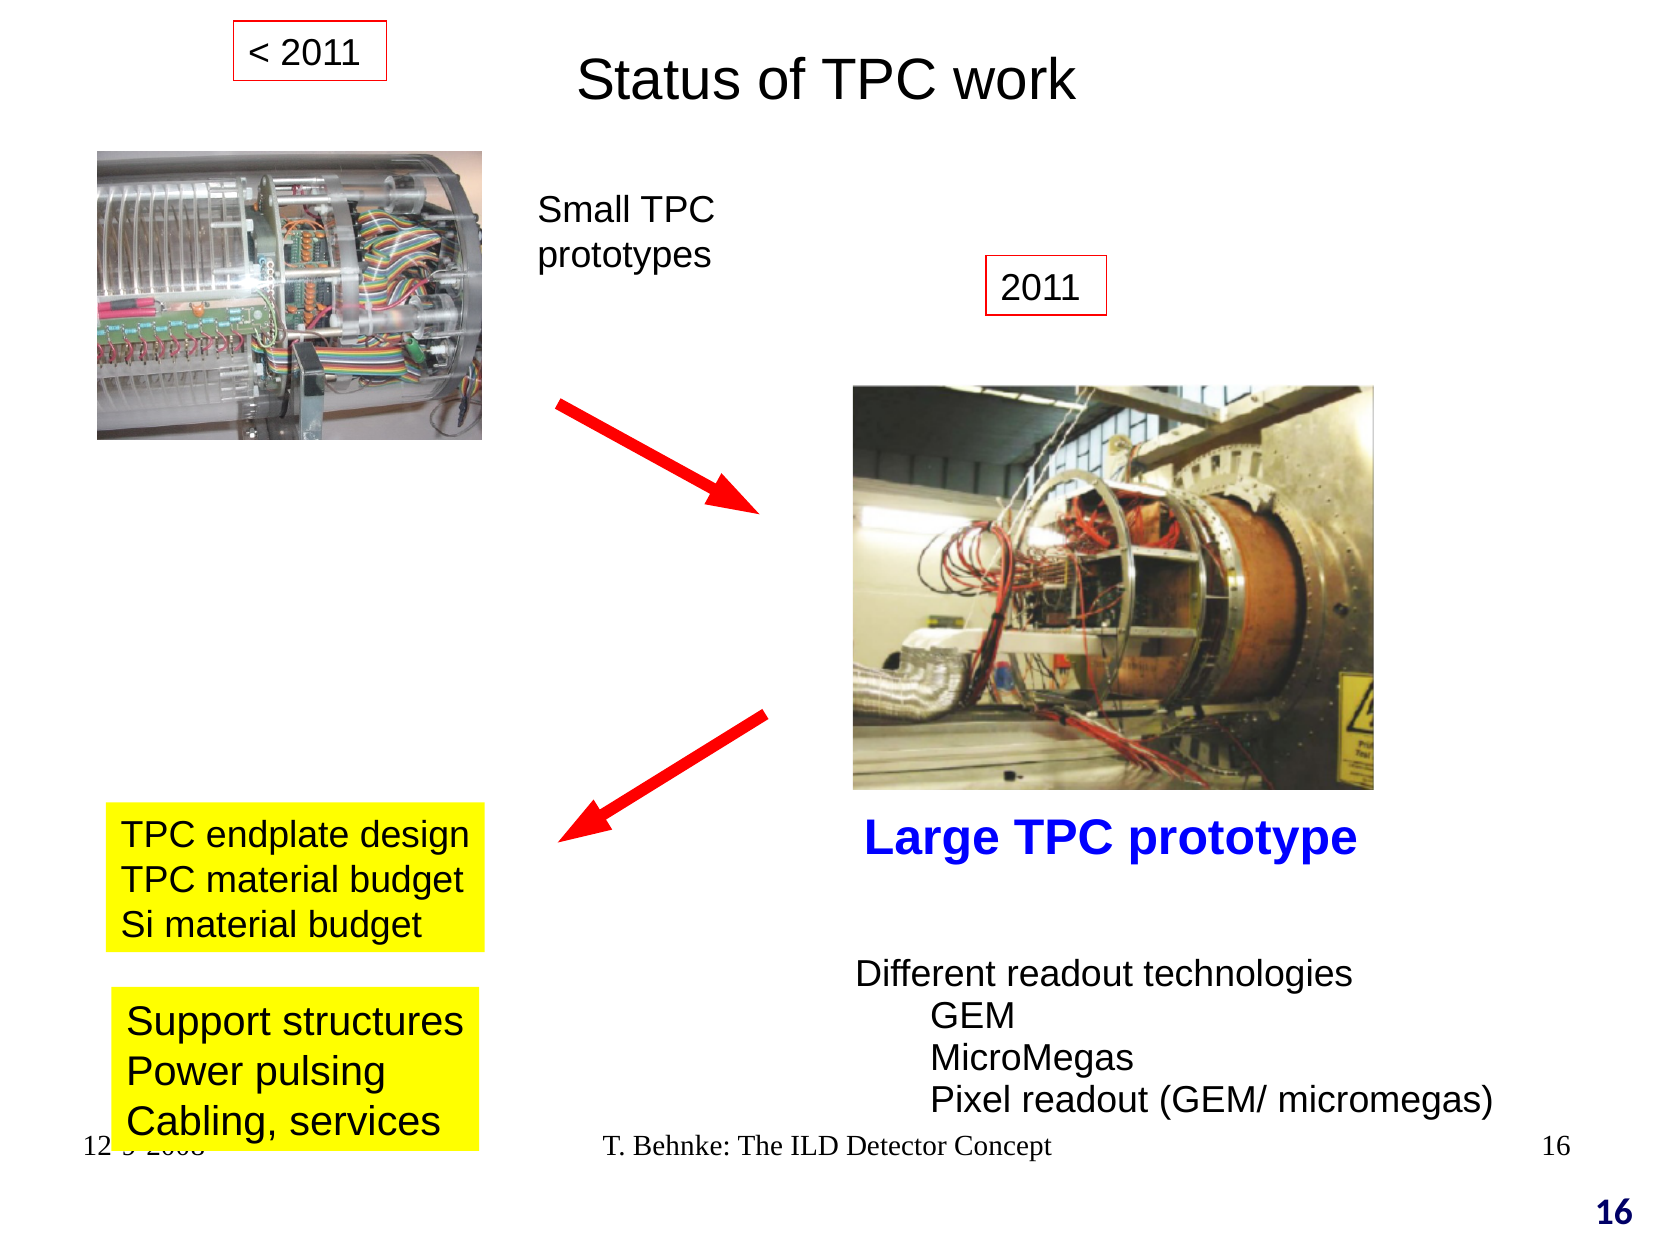

# Status of TPC work
< 2011
Small TPC
prototypes
2011
Large TPC prototype
TPC endplate design
TPC material budget
Si material budget
Different readout technologies
	GEM
	MicroMegas
	Pixel readout (GEM/ micromegas)
Support structures
Power pulsing
Cabling, services
12-9-2008
T. Behnke: The ILD Detector Concept
16